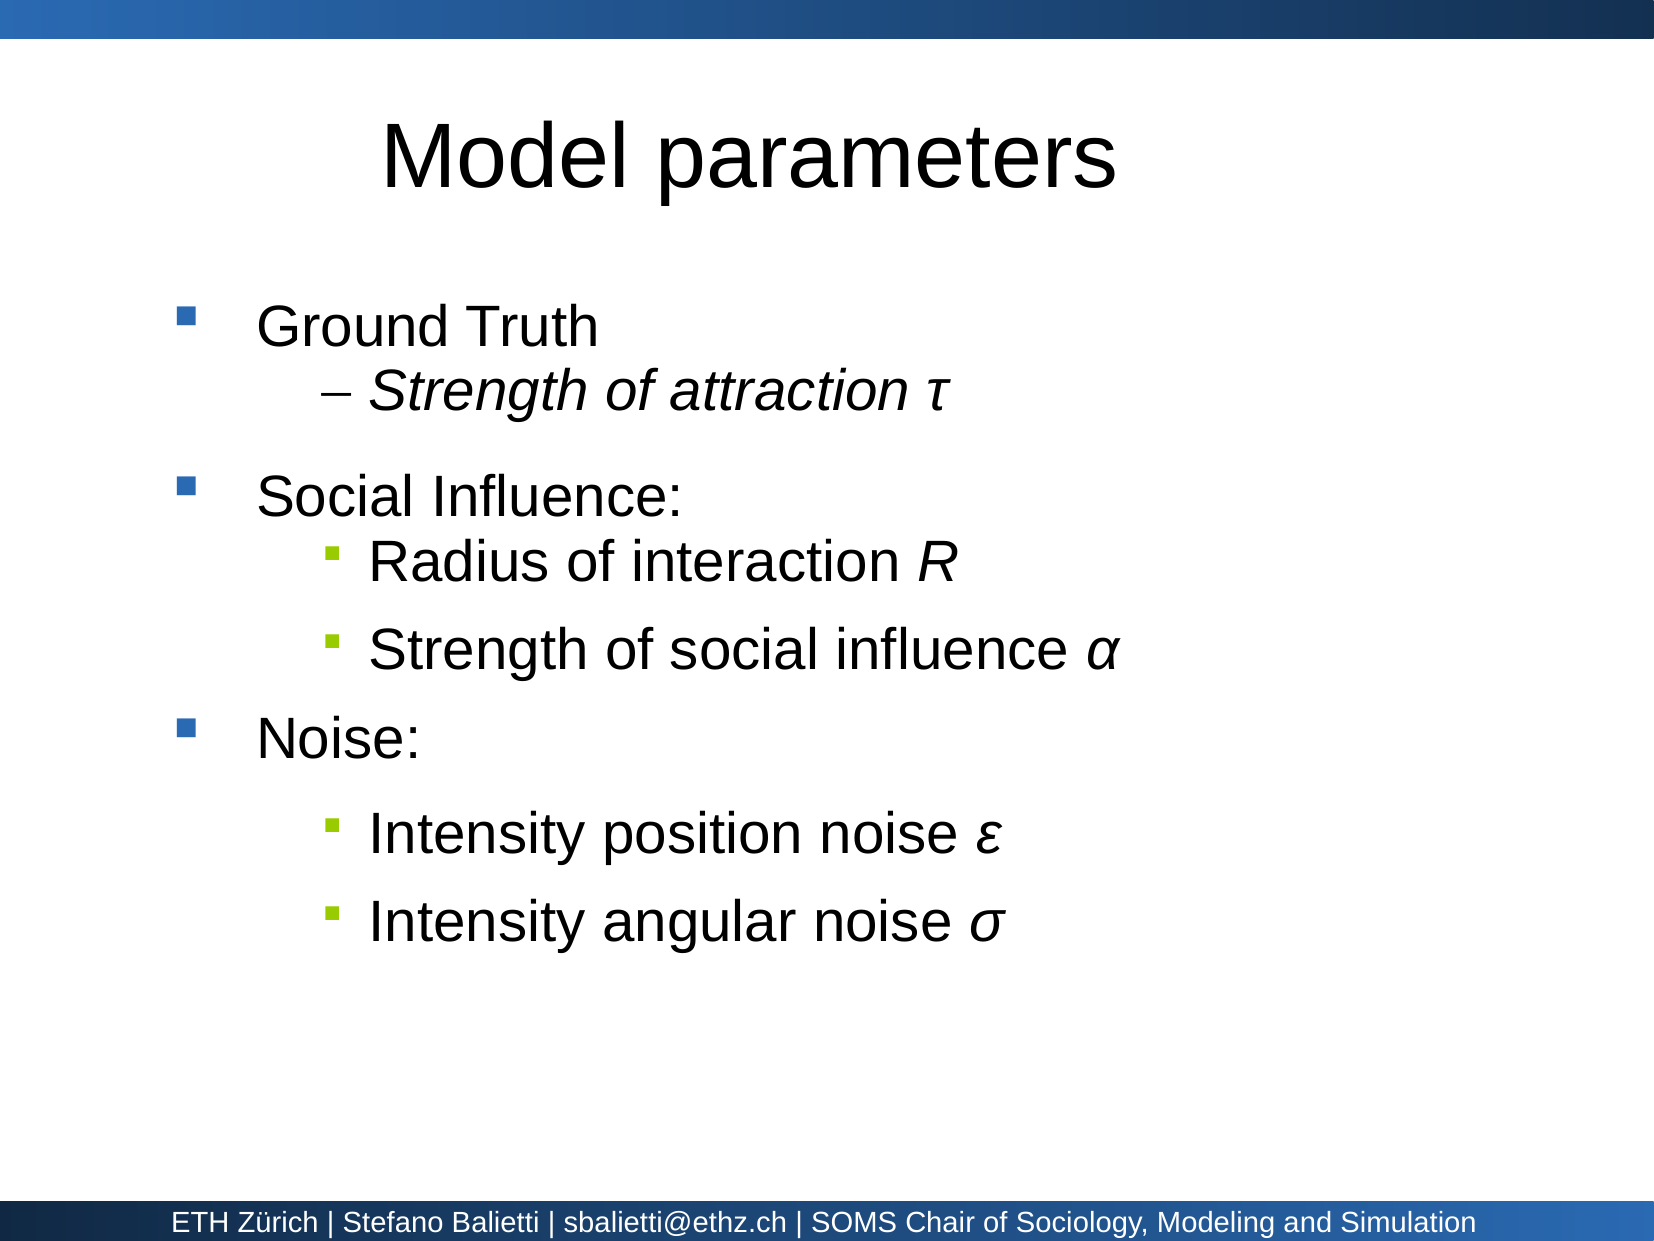

# Model parameters
Ground Truth
Strength of attraction τ
Social Influence:
Radius of interaction R
Strength of social influence α
Noise:
Intensity position noise ε
Intensity angular noise σ
 ETH Zürich | Stefano Balietti | sbalietti@ethz.ch | SOMS Chair of Sociology, Modeling and Simulation